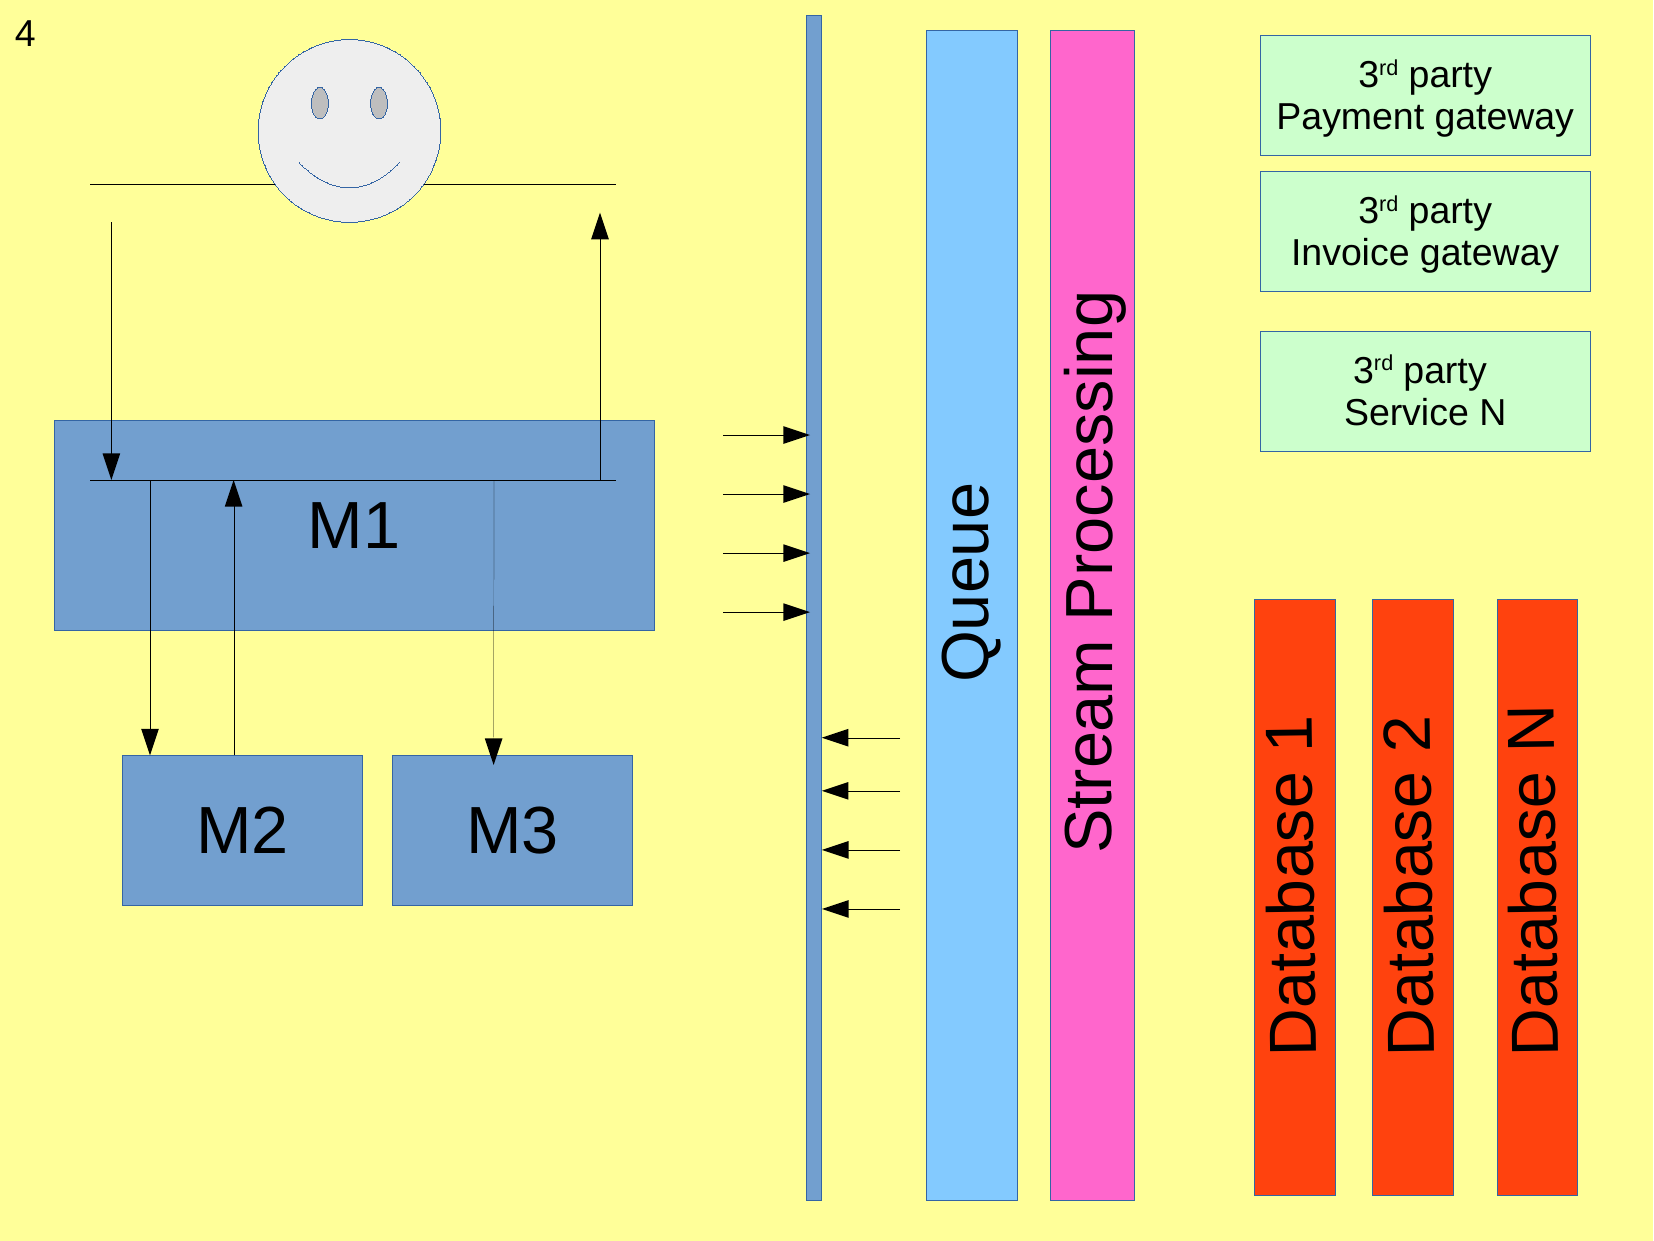

3rd party
Payment gateway
3rd party
Invoice gateway
3rd party
Service N
M1
Stream Processing
Queue
M2
M3
Database 1
Database 2
Database N